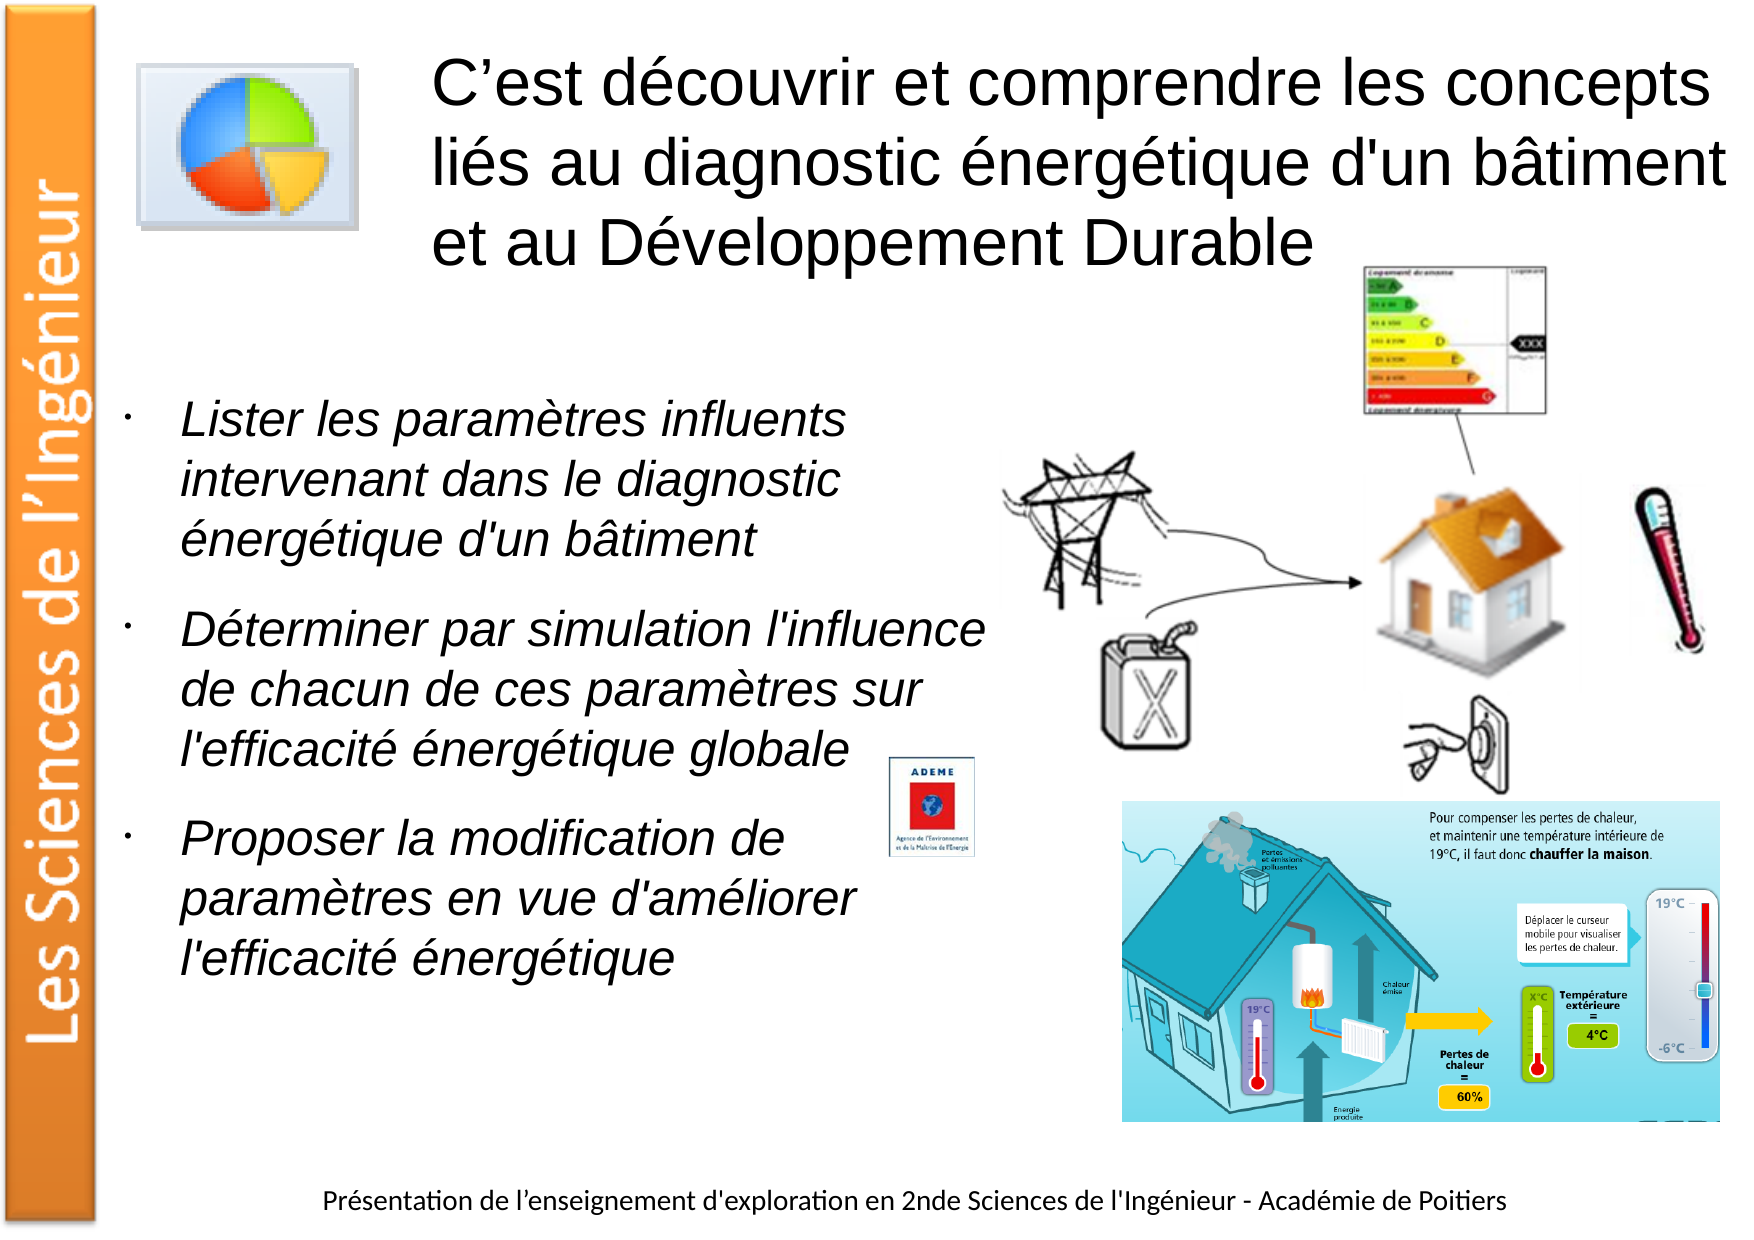

# C’est découvrir et comprendre les concepts liés au diagnostic énergétique d'un bâtiment et au Développement Durable
Lister les paramètres influents intervenant dans le diagnostic énergétique d'un bâtiment
Déterminer par simulation l'influence de chacun de ces paramètres sur l'efficacité énergétique globale
Proposer la modification de paramètres en vue d'améliorer l'efficacité énergétique
Présentation de l’enseignement d'exploration en 2nde Sciences de l'Ingénieur - Académie de Poitiers